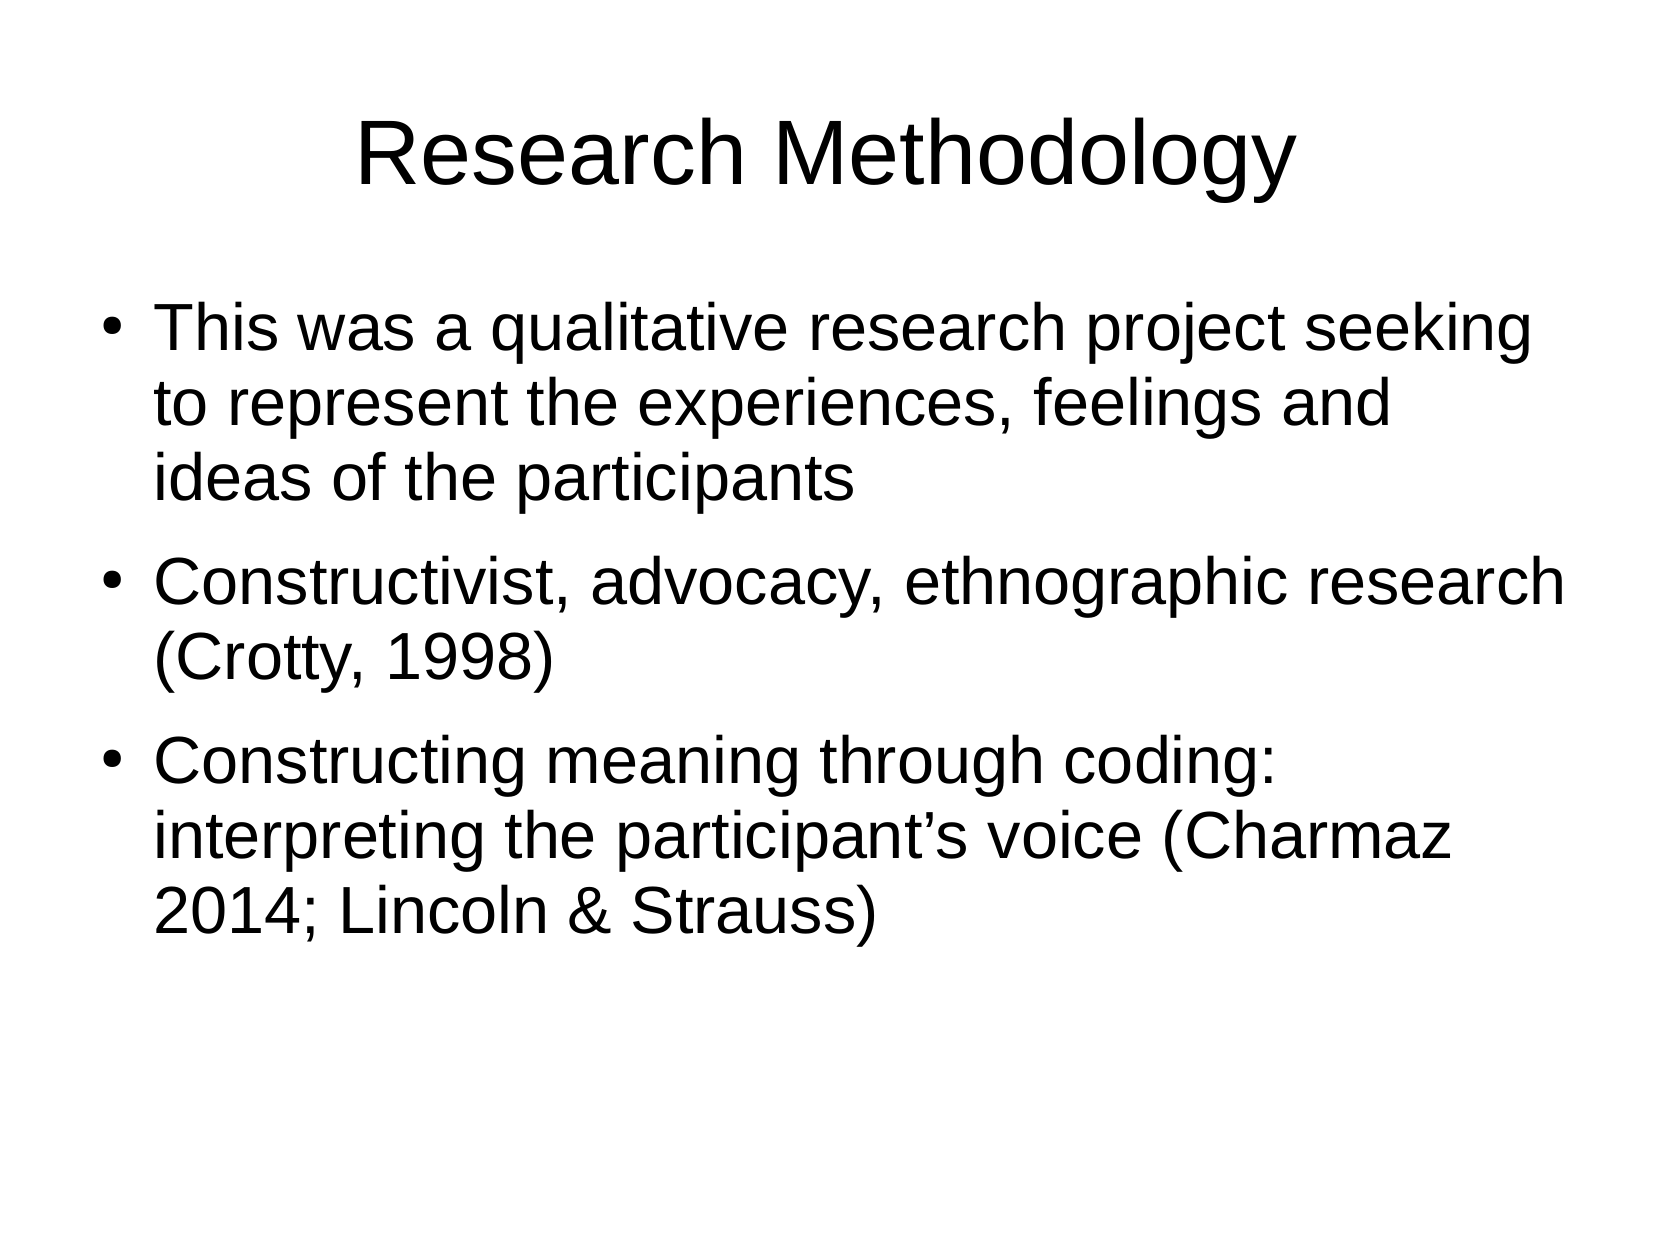

# Research Methodology
This was a qualitative research project seeking to represent the experiences, feelings and ideas of the participants
Constructivist, advocacy, ethnographic research (Crotty, 1998)
Constructing meaning through coding: interpreting the participant’s voice (Charmaz 2014; Lincoln & Strauss)